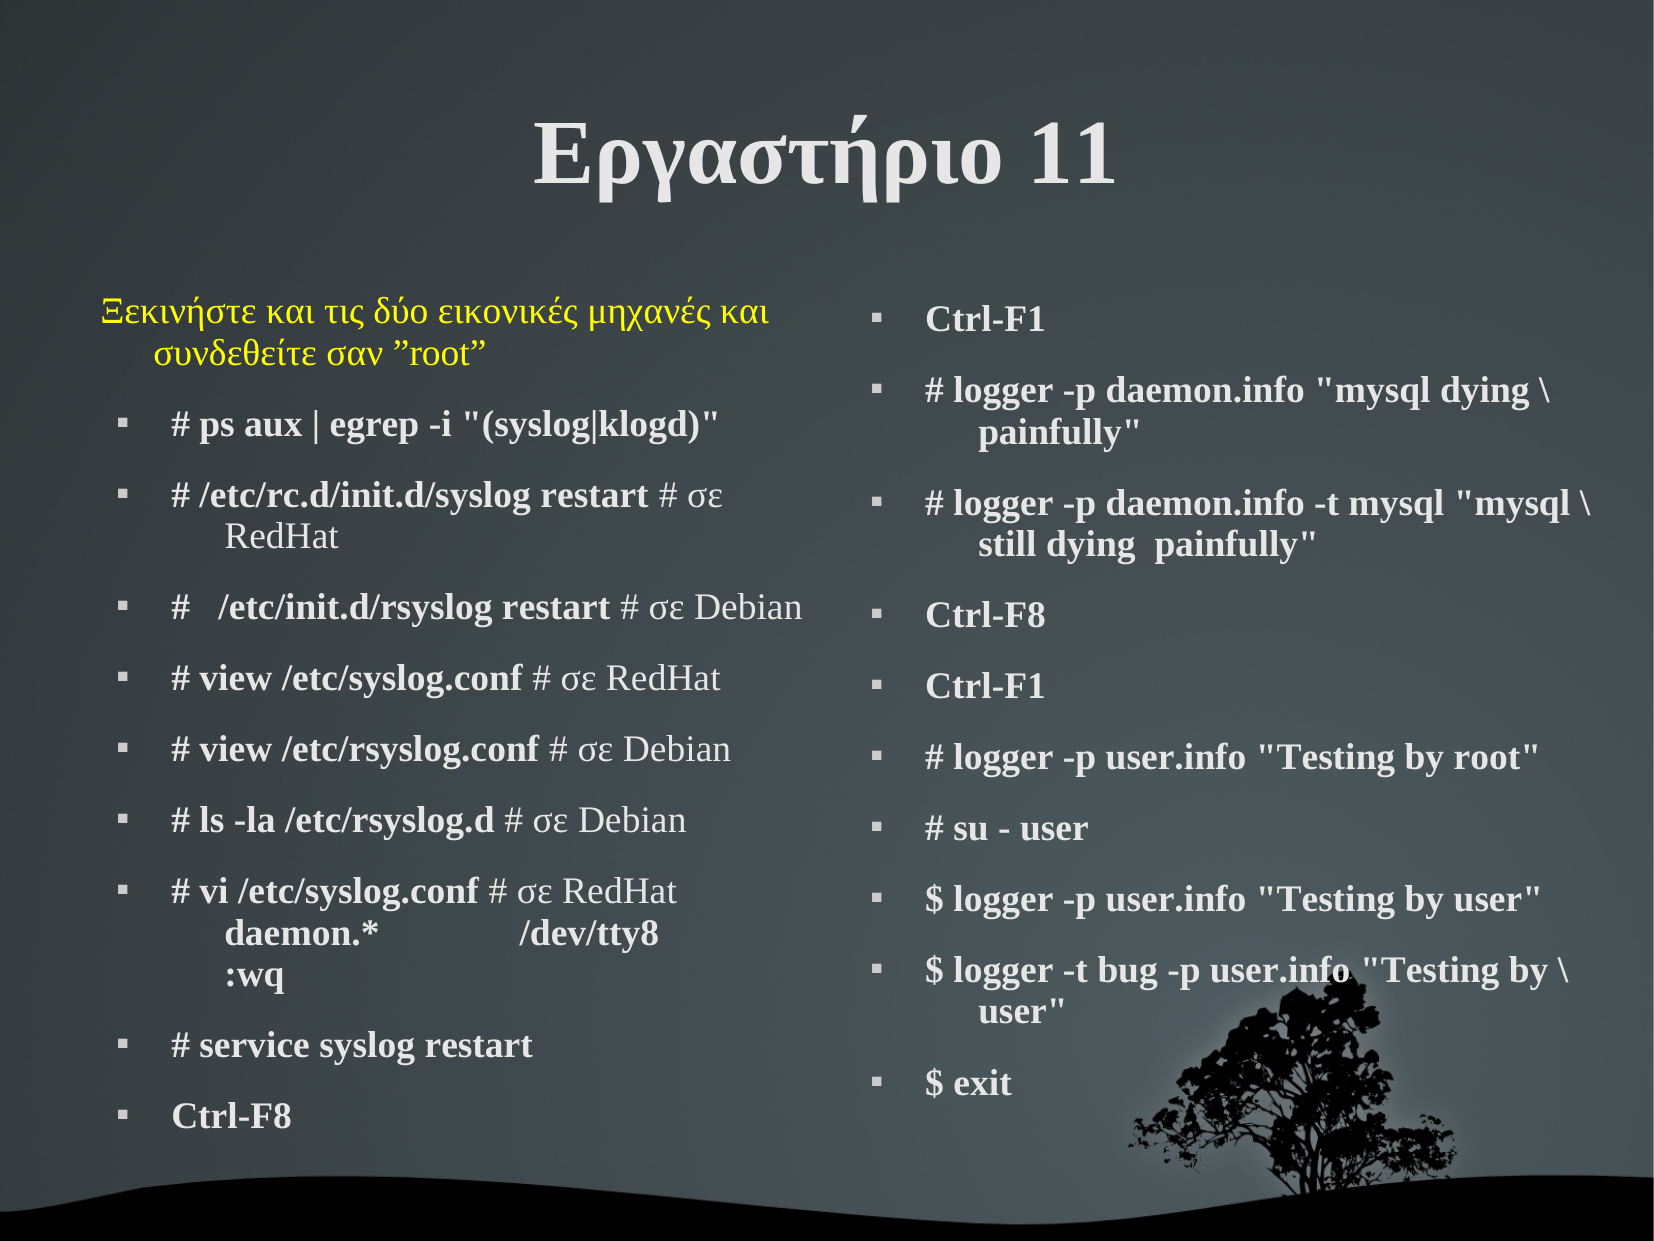

# Εργαστήριο 11
Ξεκινήστε και τις δύο εικονικές μηχανές και συνδεθείτε σαν ”root”
# ps aux | egrep -i "(syslog|klogd)"
# /etc/rc.d/init.d/syslog restart # σε 	RedHat
# /etc/init.d/rsyslog restart # σε Debian
# view /etc/syslog.conf # σε RedHat
# view /etc/rsyslog.conf # σε Debian
# ls -la /etc/rsyslog.d # σε Debian
# vi /etc/syslog.conf # σε RedHat daemon.*		/dev/tty8 :wq
# service syslog restart
Ctrl-F8
Ctrl-F1
# logger -p daemon.info "mysql dying \ painfully"
# logger -p daemon.info -t mysql "mysql \ still dying painfully"
Ctrl-F8
Ctrl-F1
# logger -p user.info "Testing by root"
# su - user
$ logger -p user.info "Testing by user"
$ logger -t bug -p user.info "Testing by \ user"
$ exit